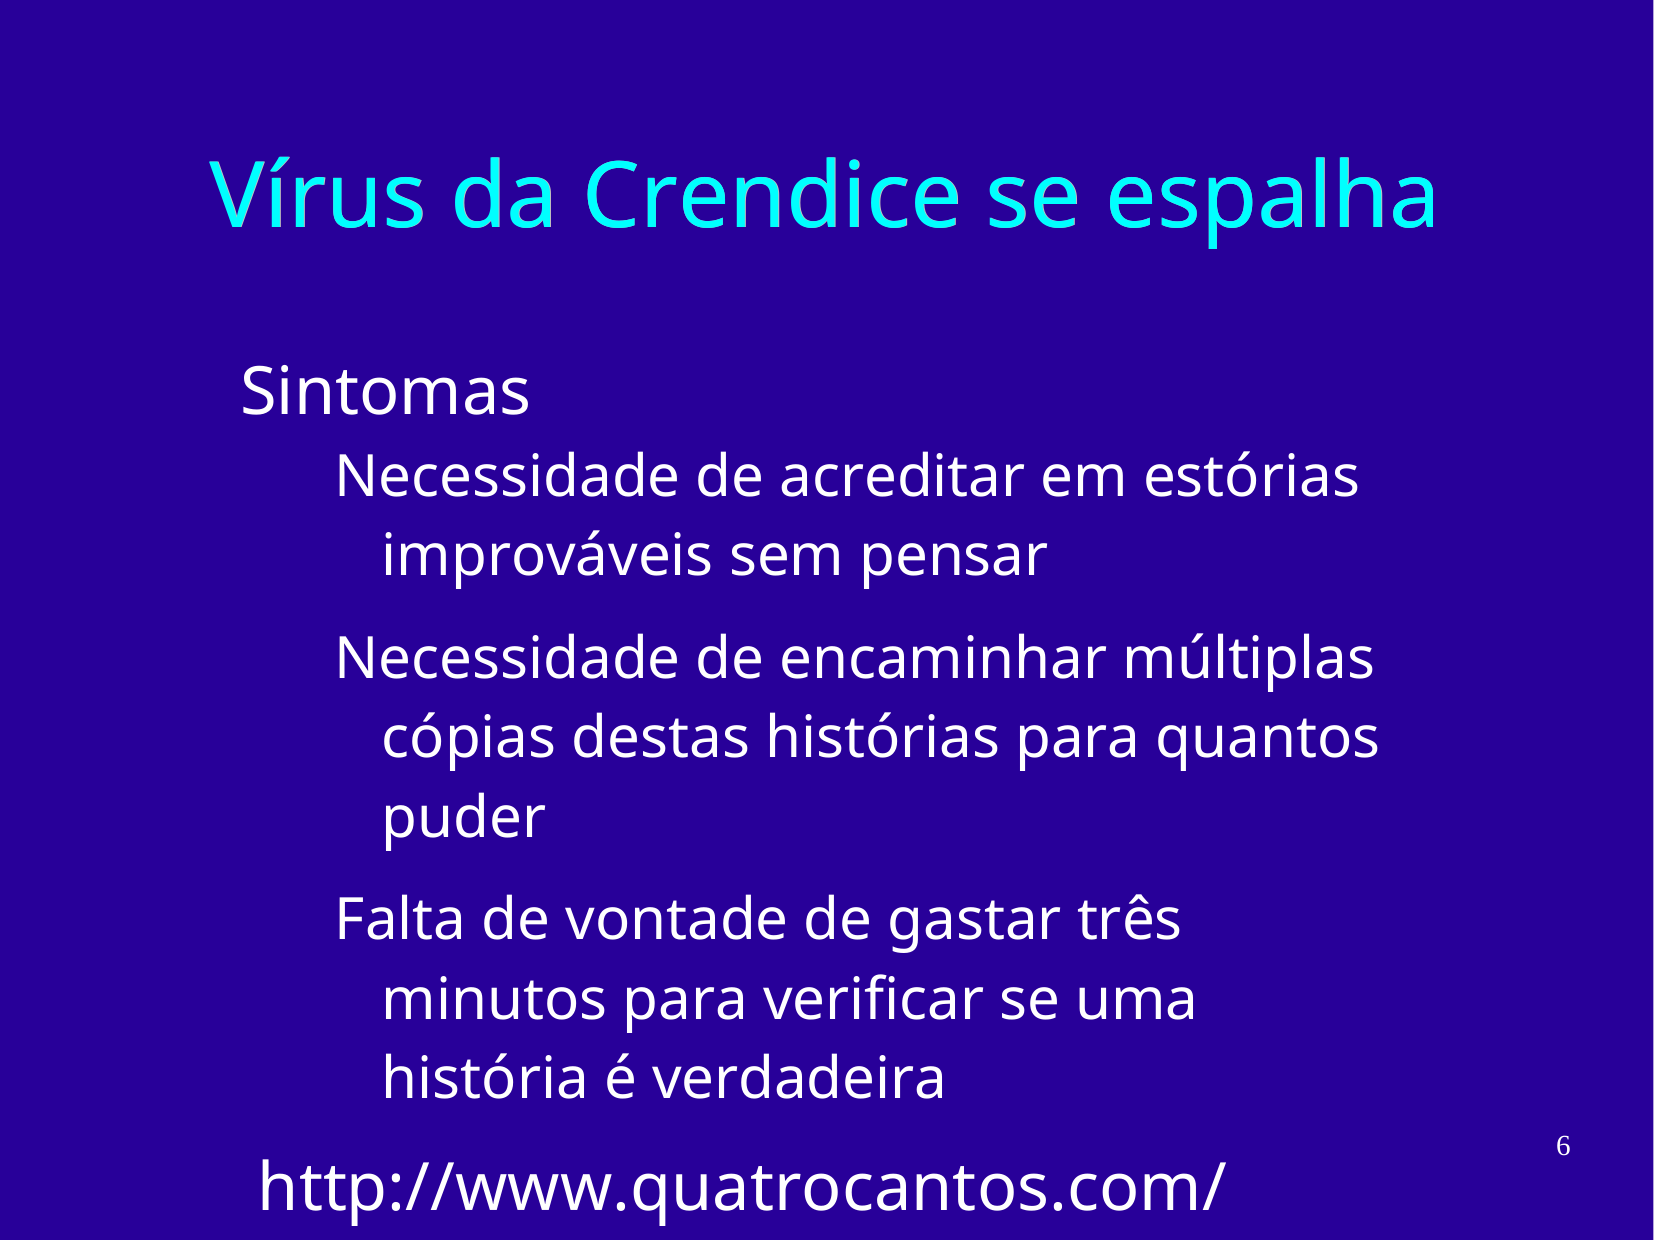

# Vírus da Crendice se espalha
Sintomas
Necessidade de acreditar em estórias improváveis sem pensar
Necessidade de encaminhar múltiplas cópias destas histórias para quantos puder
Falta de vontade de gastar três minutos para verificar se uma história é verdadeira
http://www.quatrocantos.com/
6